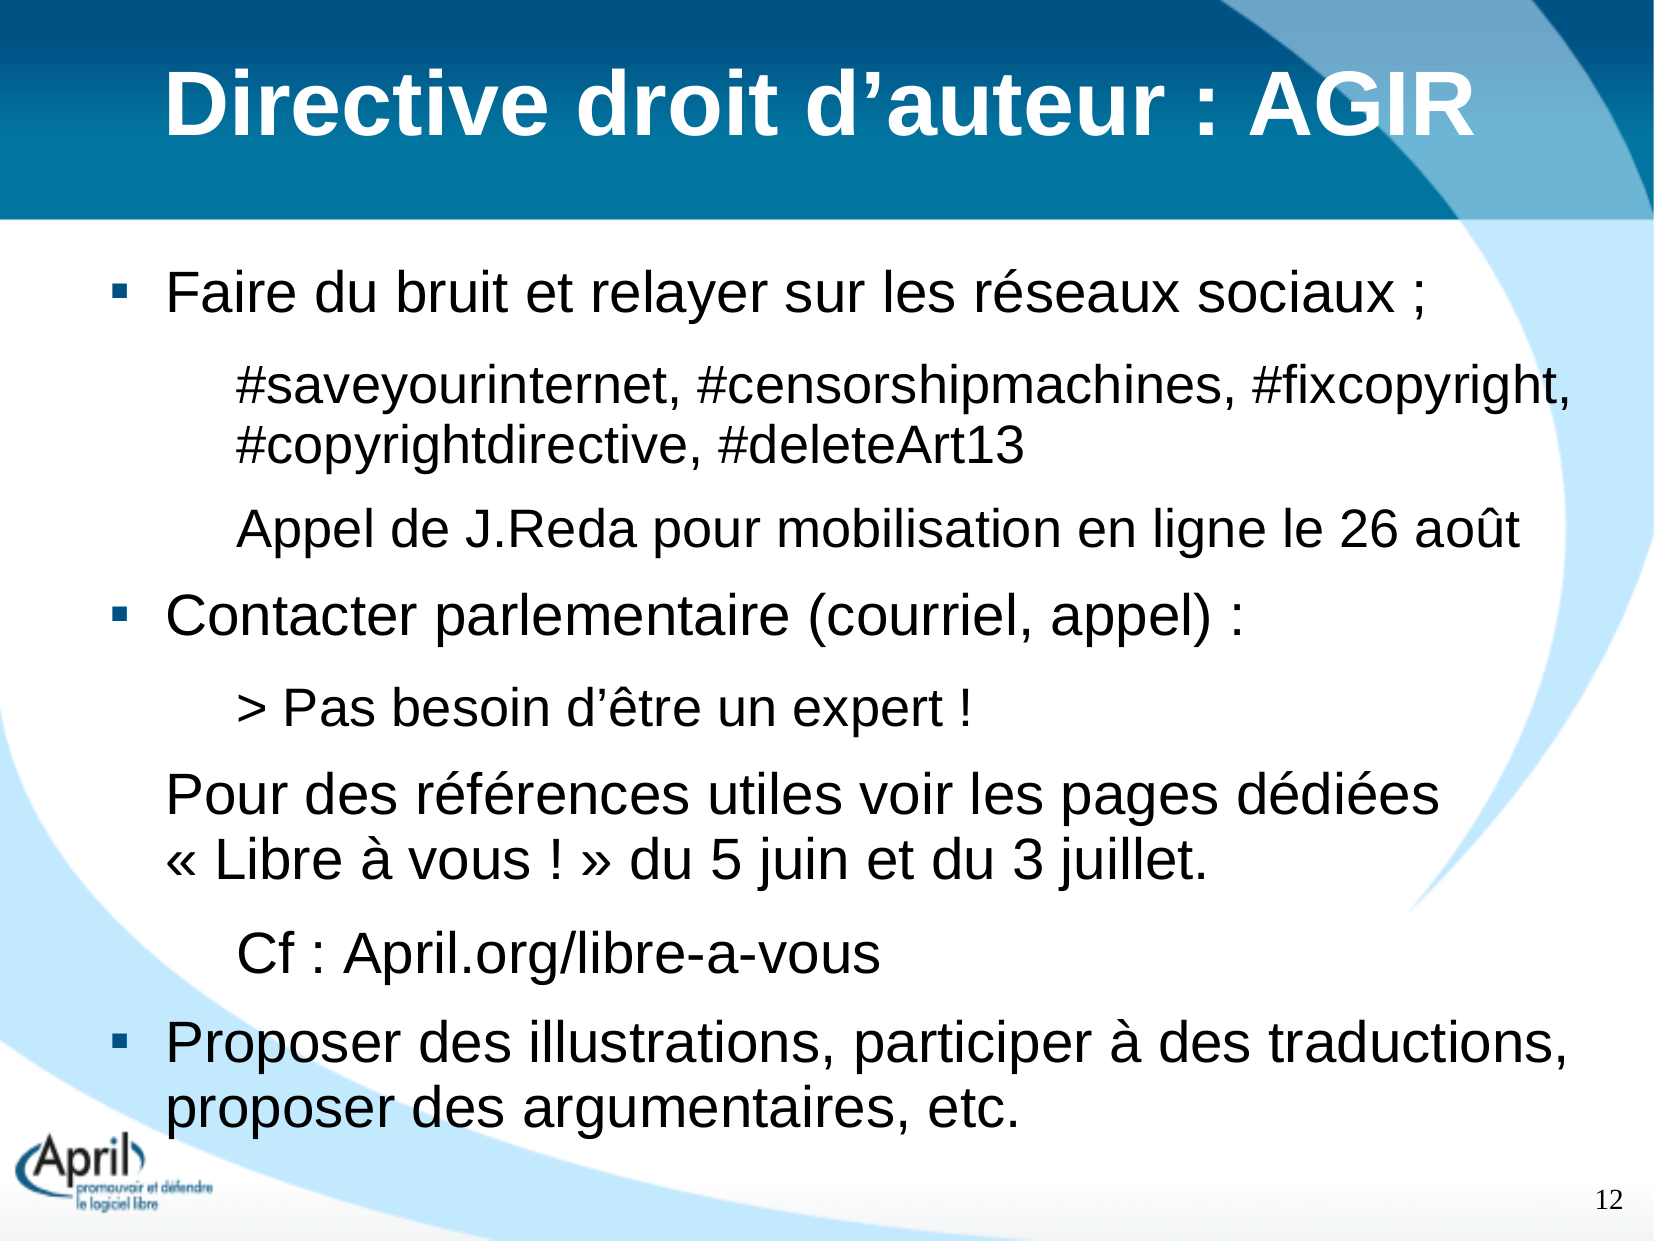

# Directive droit d’auteur : AGIR
Faire du bruit et relayer sur les réseaux sociaux ;
#saveyourinternet, #censorshipmachines, #fixcopyright, #copyrightdirective, #deleteArt13
Appel de J.Reda pour mobilisation en ligne le 26 août
Contacter parlementaire (courriel, appel) :
> Pas besoin d’être un expert !
Pour des références utiles voir les pages dédiées « Libre à vous ! » du 5 juin et du 3 juillet.
Cf : April.org/libre-a-vous
Proposer des illustrations, participer à des traductions, proposer des argumentaires, etc.
12